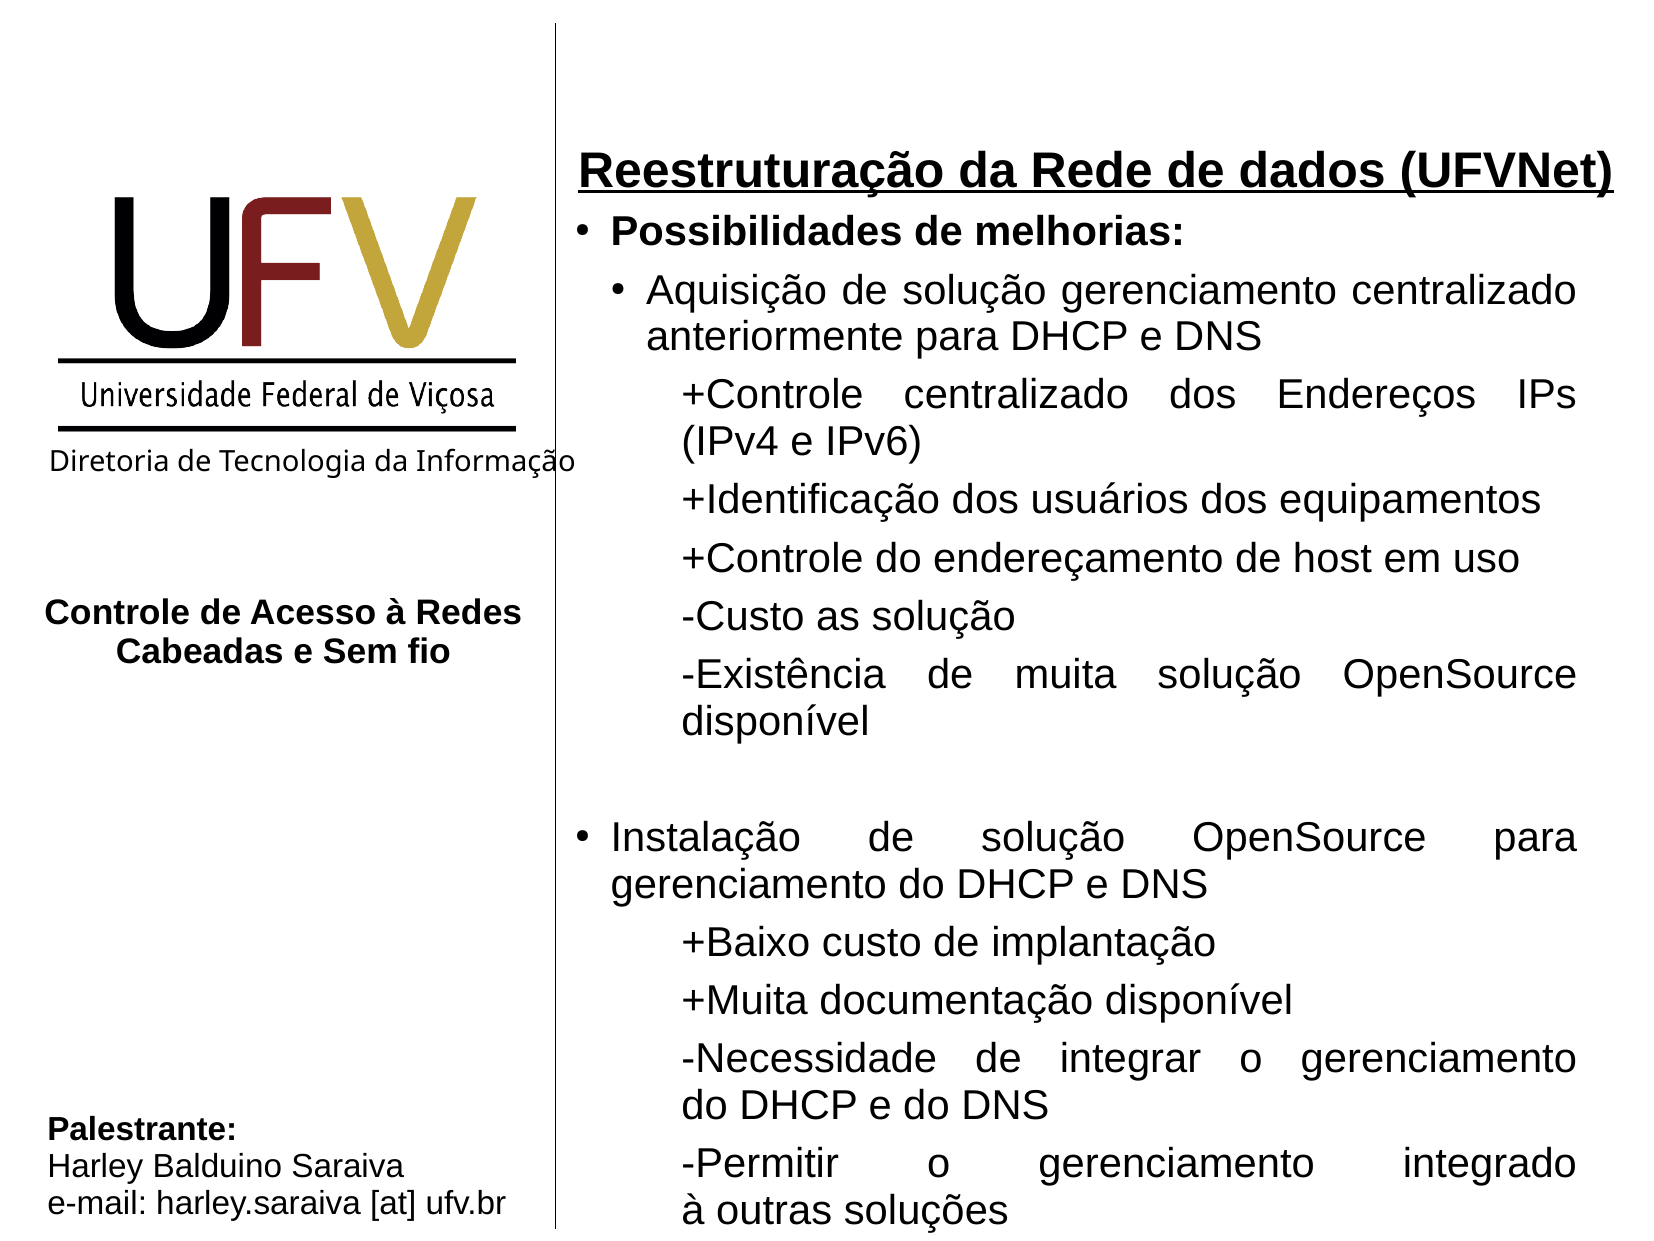

Reestruturação da Rede de dados (UFVNet)
Possibilidades de melhorias:
Aquisição de solução gerenciamento centralizado anteriormente para DHCP e DNS
+Controle centralizado dos Endereços IPs
(IPv4 e IPv6)
+Identificação dos usuários dos equipamentos
+Controle do endereçamento de host em uso
-Custo as solução
-Existência de muita solução OpenSource
disponível
Instalação de solução OpenSource para
gerenciamento do DHCP e DNS
+Baixo custo de implantação
+Muita documentação disponível
-Necessidade de integrar o gerenciamento
do DHCP e do DNS
-Permitir o gerenciamento integrado
à outras soluções
Diretoria de Tecnologia da Informação
# Controle de Acesso à Redes Cabeadas e Sem fio
Palestrante:
Harley Balduino Saraiva
e-mail: harley.saraiva [at] ufv.br